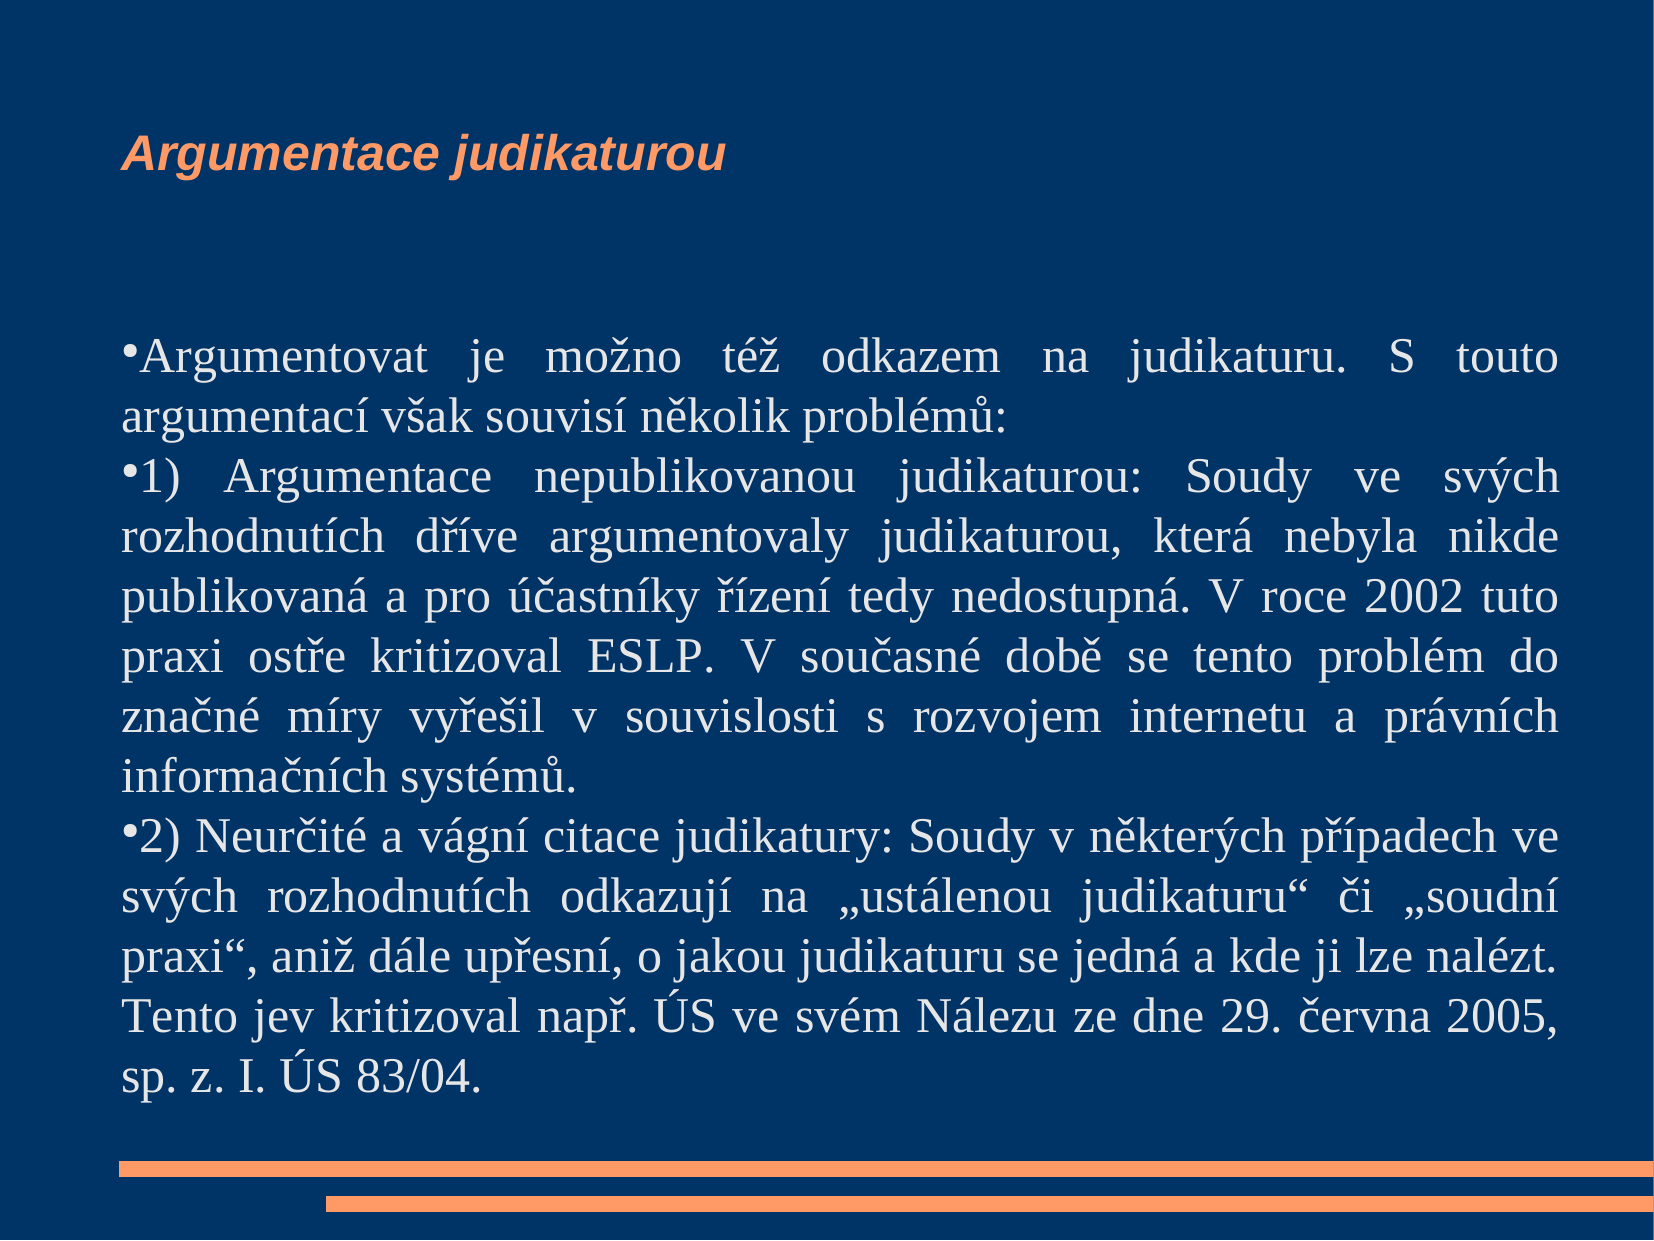

# Argumentace judikaturou
Argumentovat je možno též odkazem na judikaturu. S touto argumentací však souvisí několik problémů:
1) Argumentace nepublikovanou judikaturou: Soudy ve svých rozhodnutích dříve argumentovaly judikaturou, která nebyla nikde publikovaná a pro účastníky řízení tedy nedostupná. V roce 2002 tuto praxi ostře kritizoval ESLP. V současné době se tento problém do značné míry vyřešil v souvislosti s rozvojem internetu a právních informačních systémů.
2) Neurčité a vágní citace judikatury: Soudy v některých případech ve svých rozhodnutích odkazují na „ustálenou judikaturu“ či „soudní praxi“, aniž dále upřesní, o jakou judikaturu se jedná a kde ji lze nalézt. Tento jev kritizoval např. ÚS ve svém Nálezu ze dne 29. června 2005, sp. z. I. ÚS 83/04.